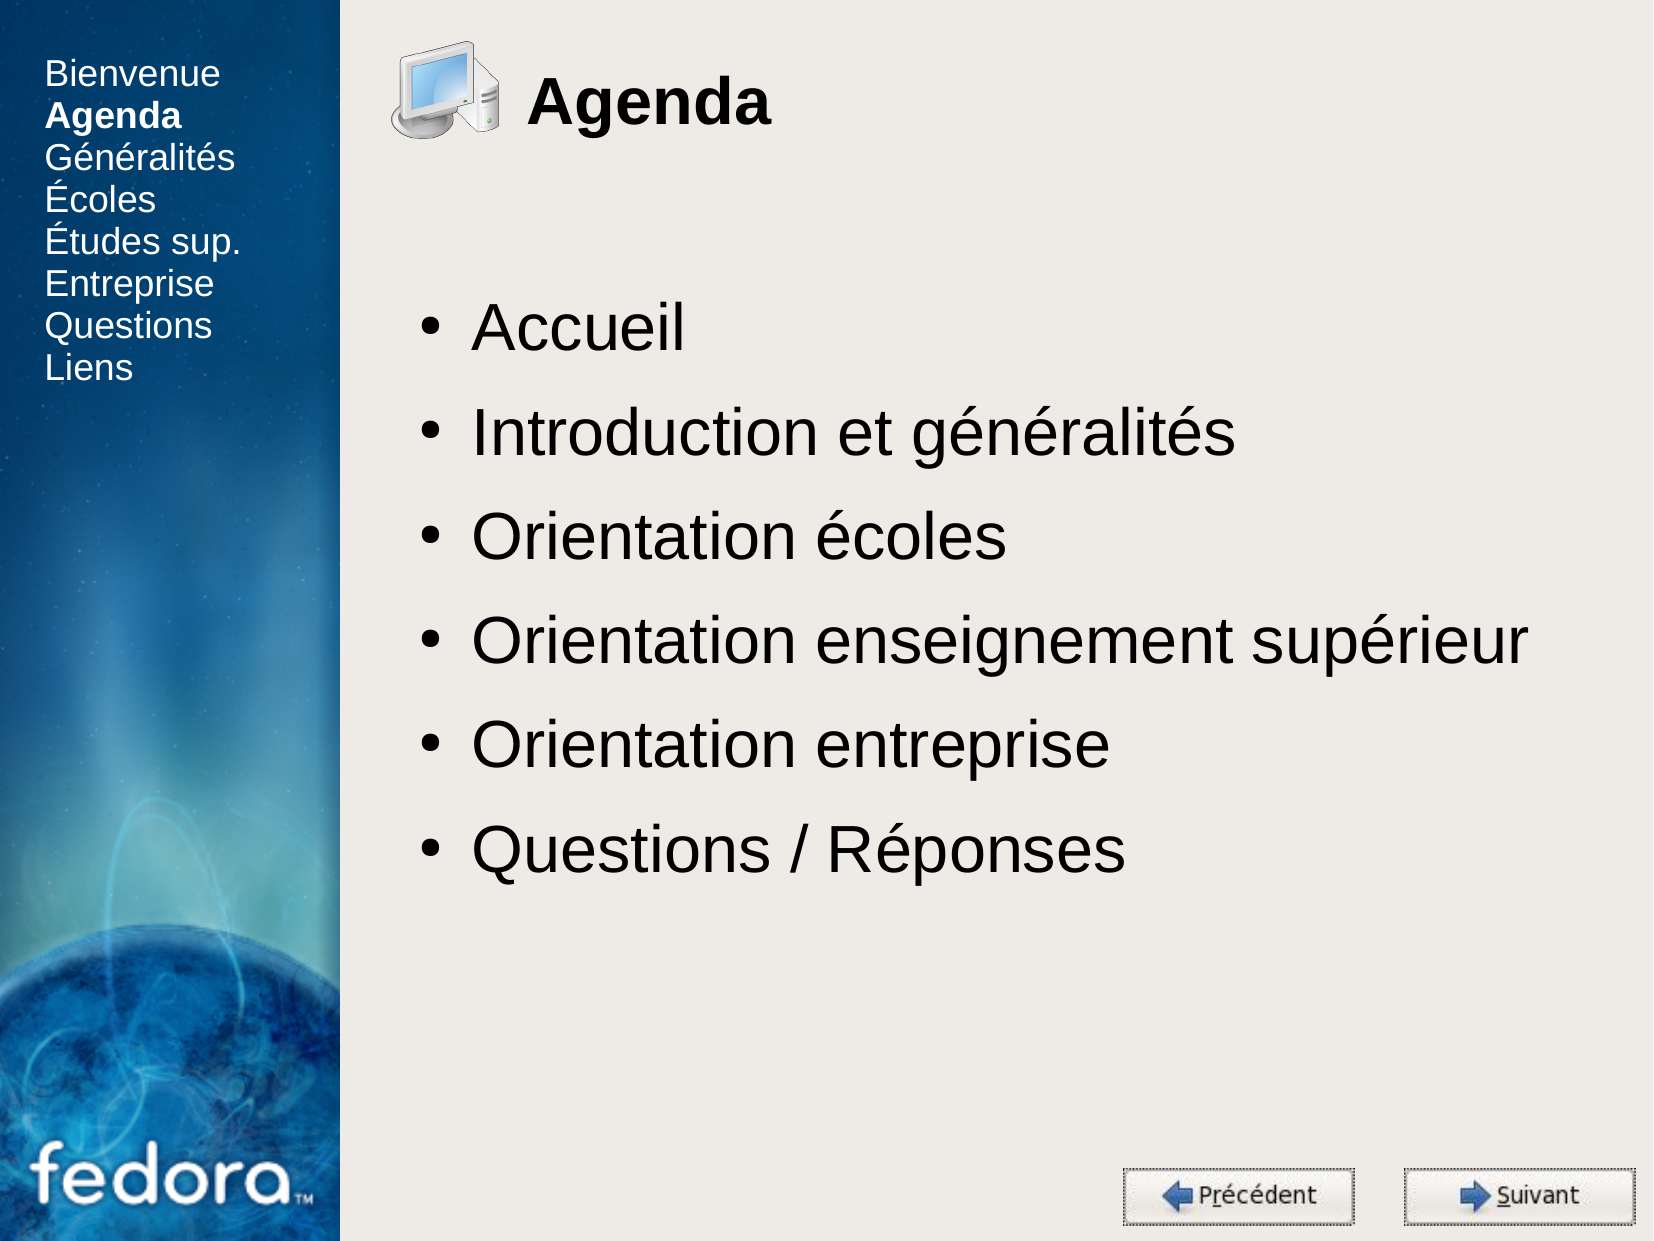

Bienvenue
Agenda
Généralités
Écoles
Études sup.
Entreprise
Questions
Liens
# Agenda
Agenda
Accueil
Introduction et généralités
Orientation écoles
Orientation enseignement supérieur
Orientation entreprise
Questions / Réponses